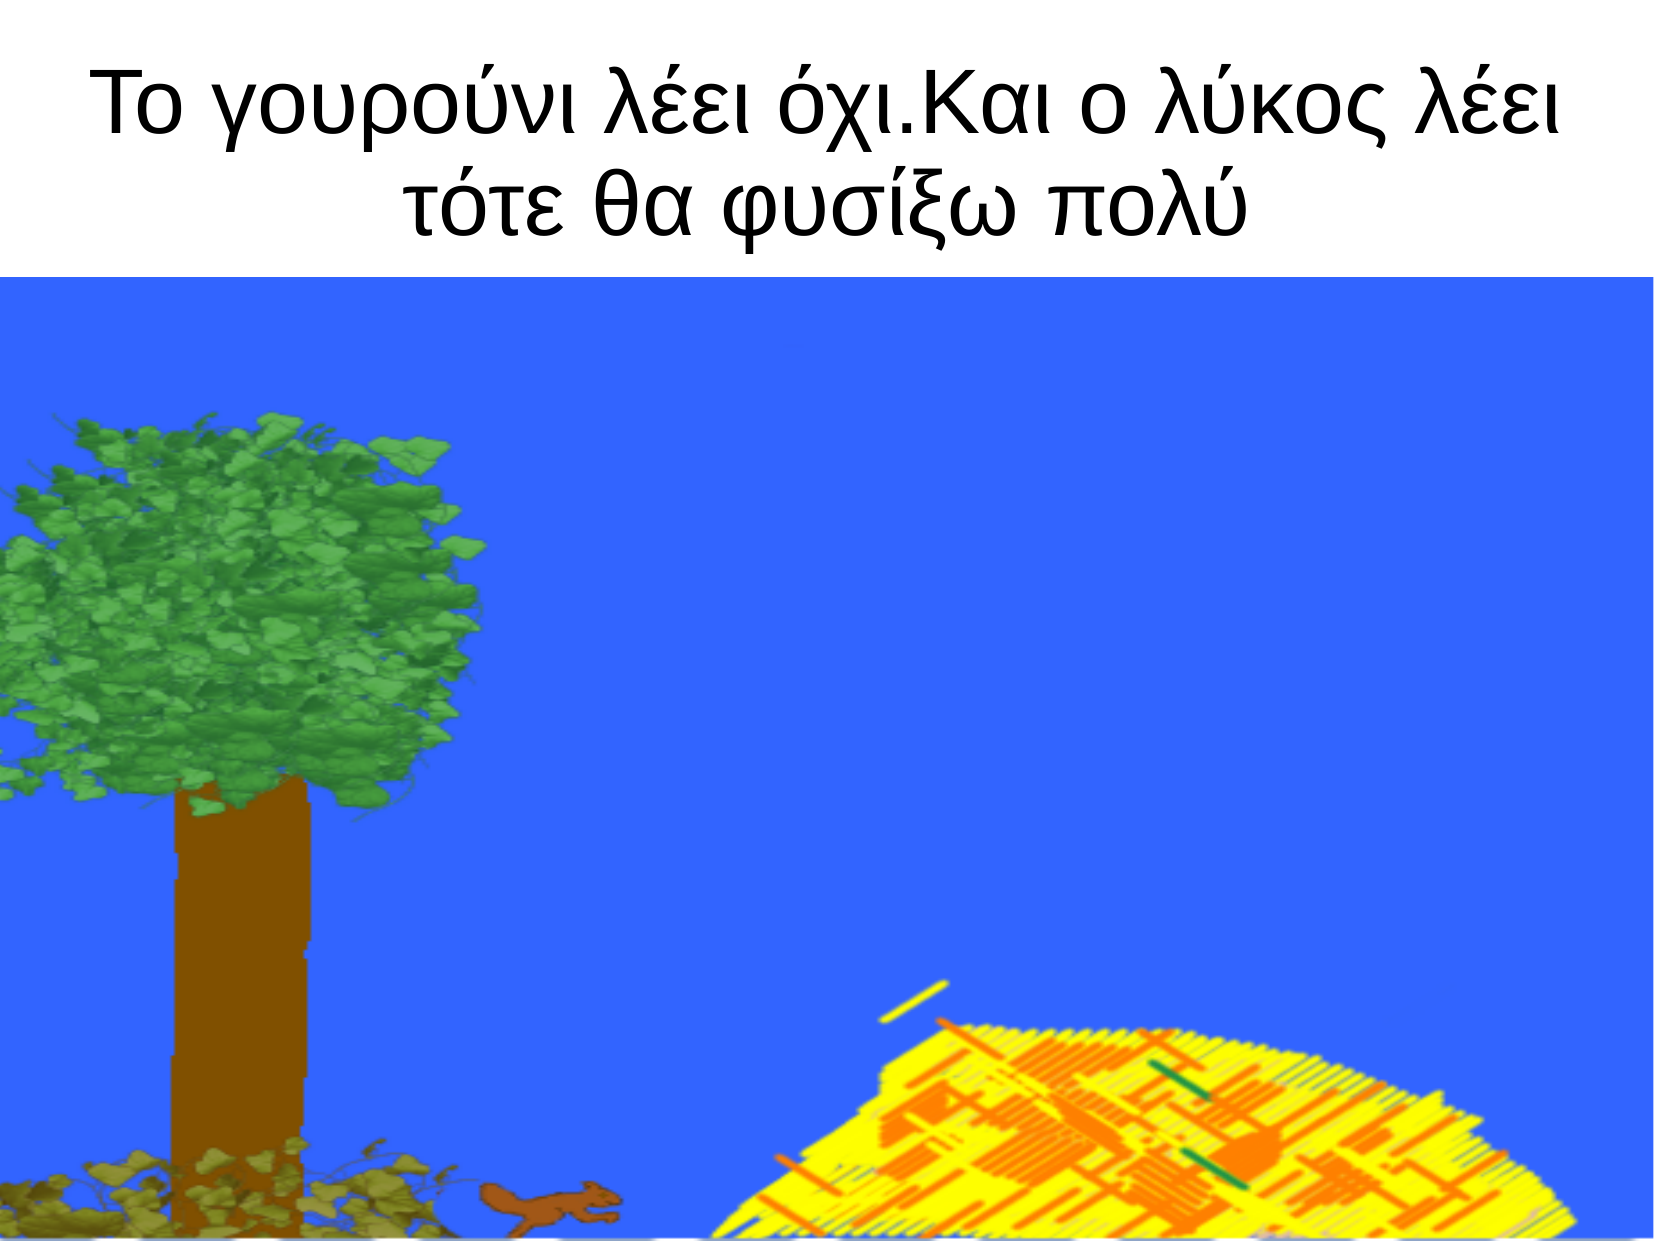

# Το γουρούνι λέει όχι.Και ο λύκος λέει τότε θα φυσίξω πολύ